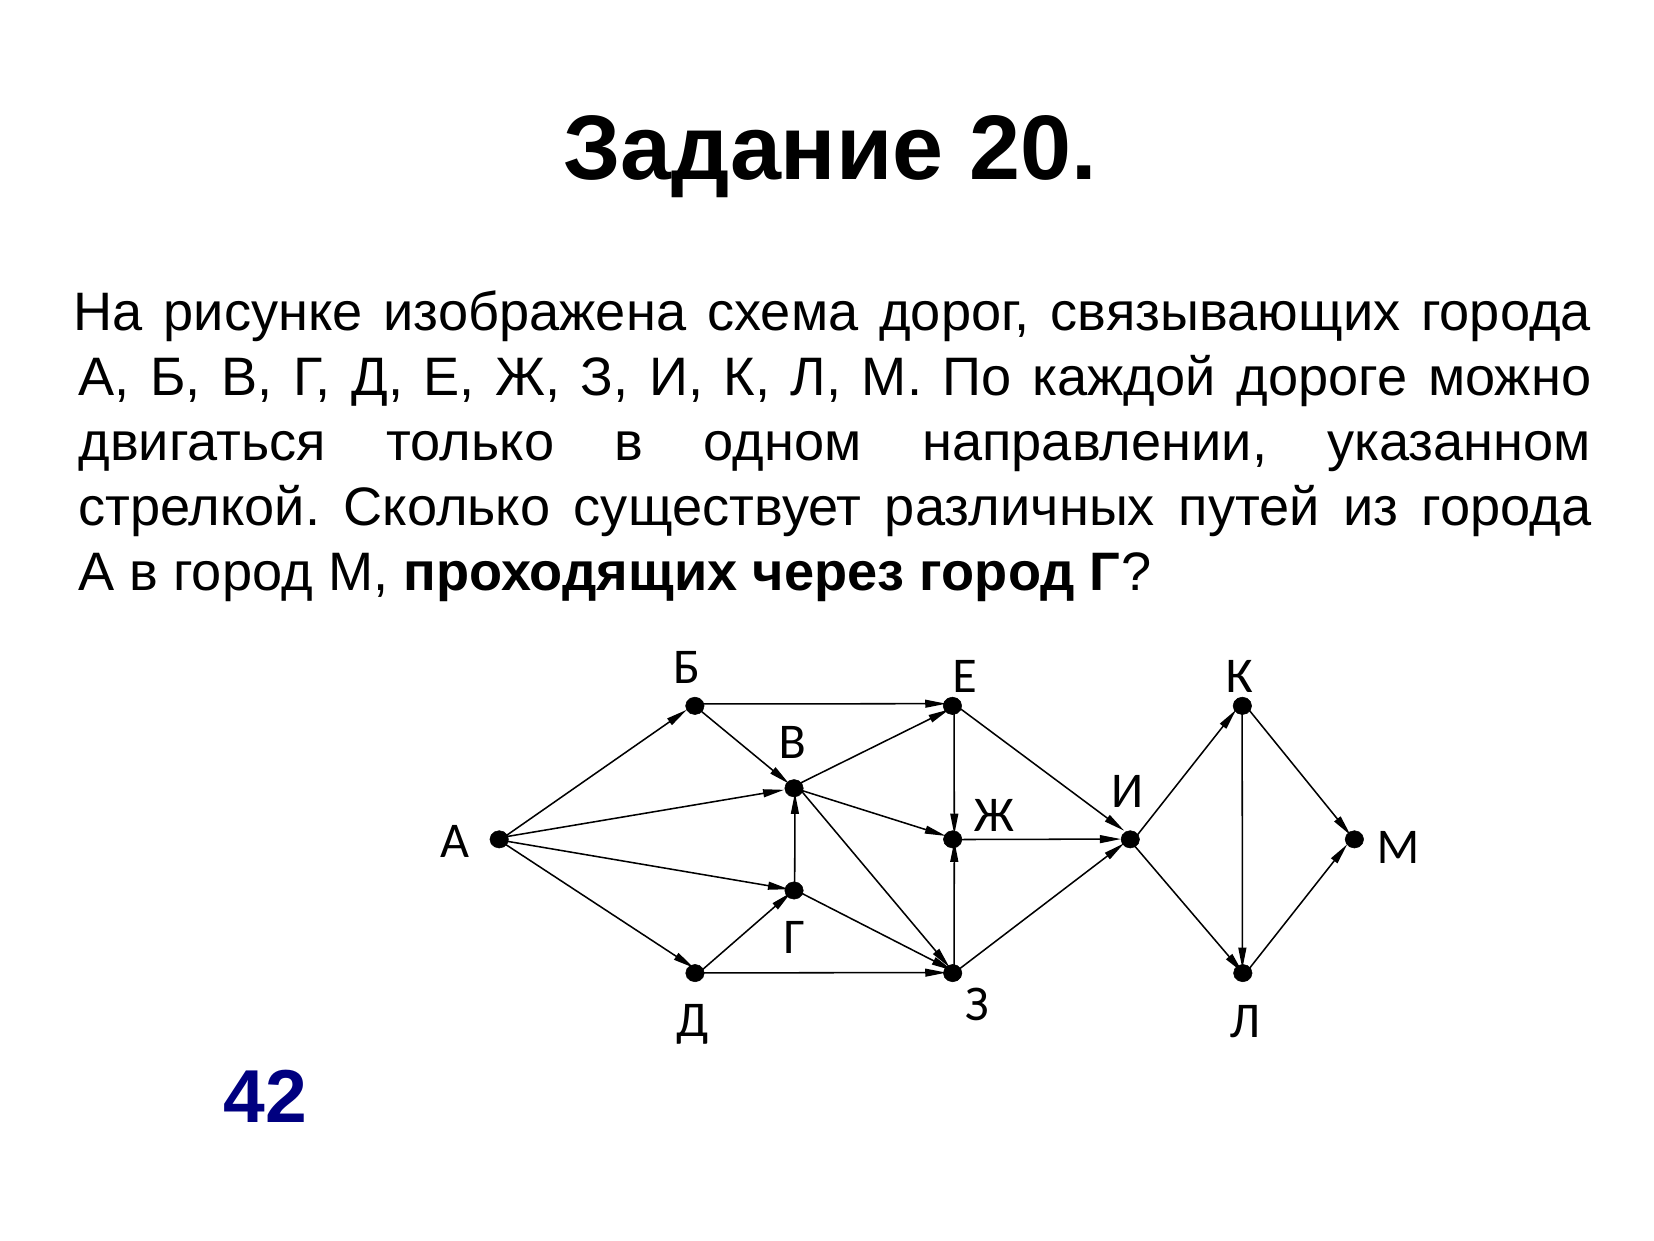

# Задание 20.
На рисунке изображена схема дорог, связывающих города А, Б, В, Г, Д, Е, Ж, З, И, К, Л, М. По каждой дороге можно двигаться только в одном направлении, указанном стрелкой. Сколько существует различных путей из города А в город М, проходящих через город Г?
 	42
Б
Е
К
В
И
Ж
А
М
Г
З
Д
Л